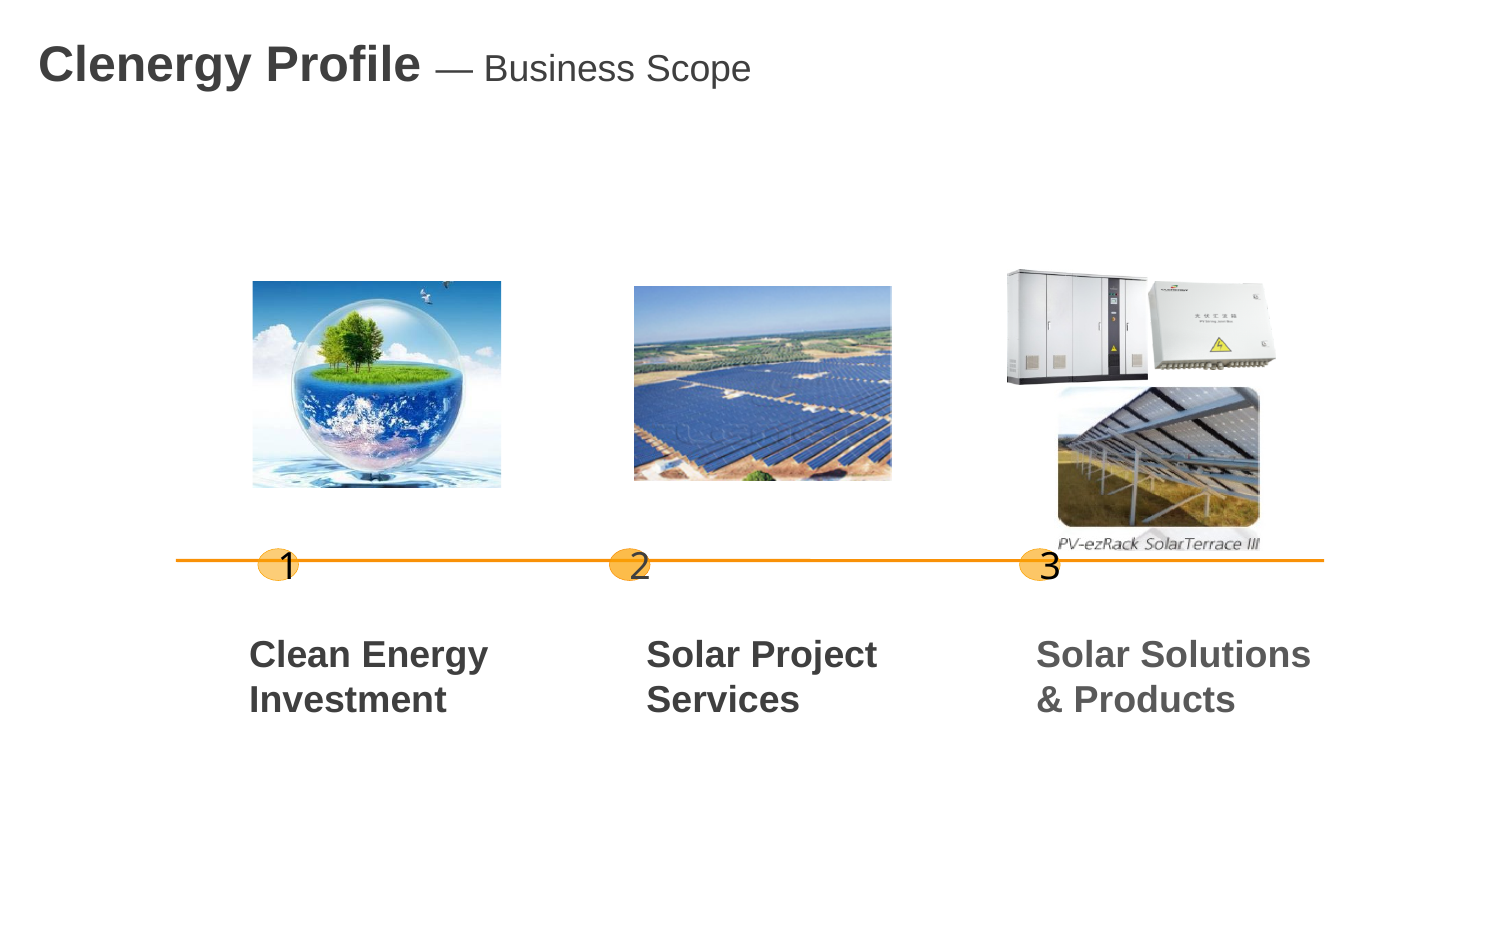

Clenergy Profile — Business Scope
1
2
3
Clean Energy Investment
Solar Project Services
Solar Solutions & Products